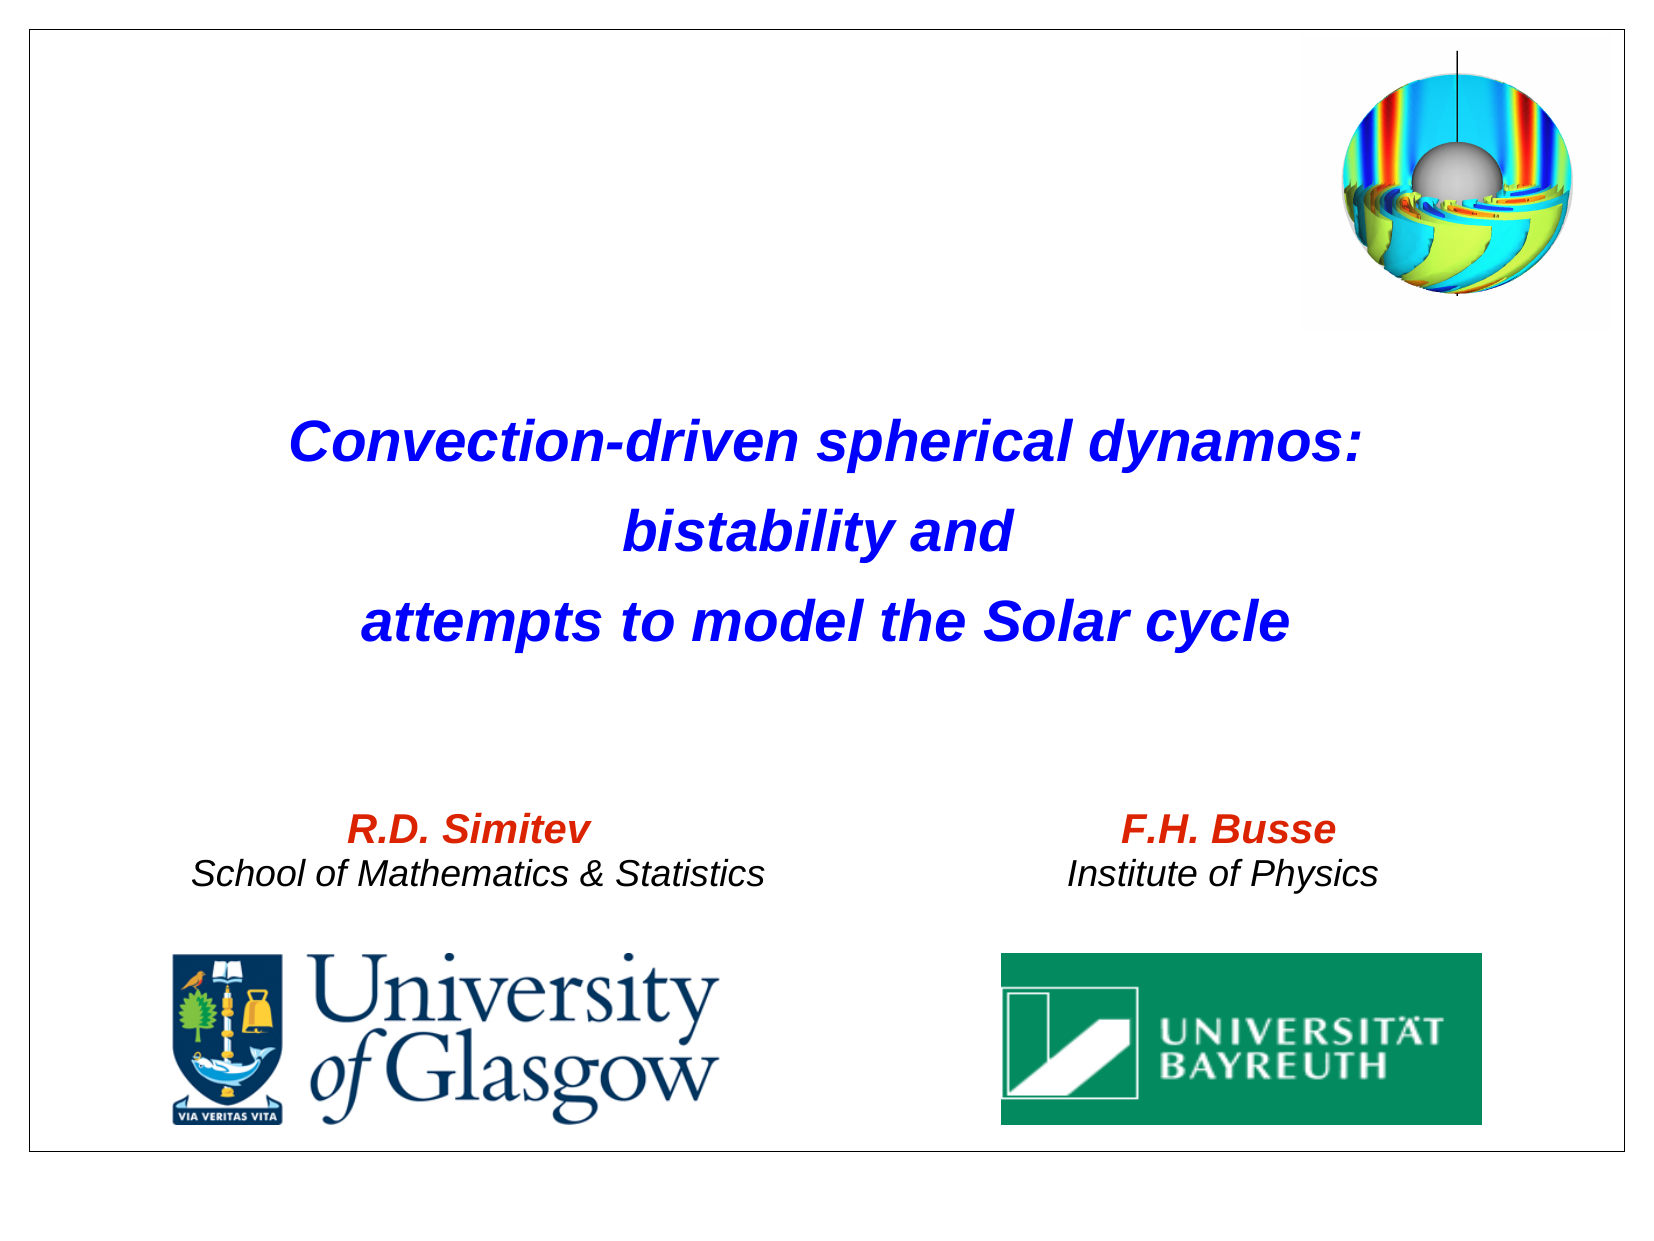

Convection-driven spherical dynamos:
bistability and
attempts to model the Solar cycle
 F.H. Busse
 Institute of Physics
 R.D. Simitev
School of Mathematics & Statistics